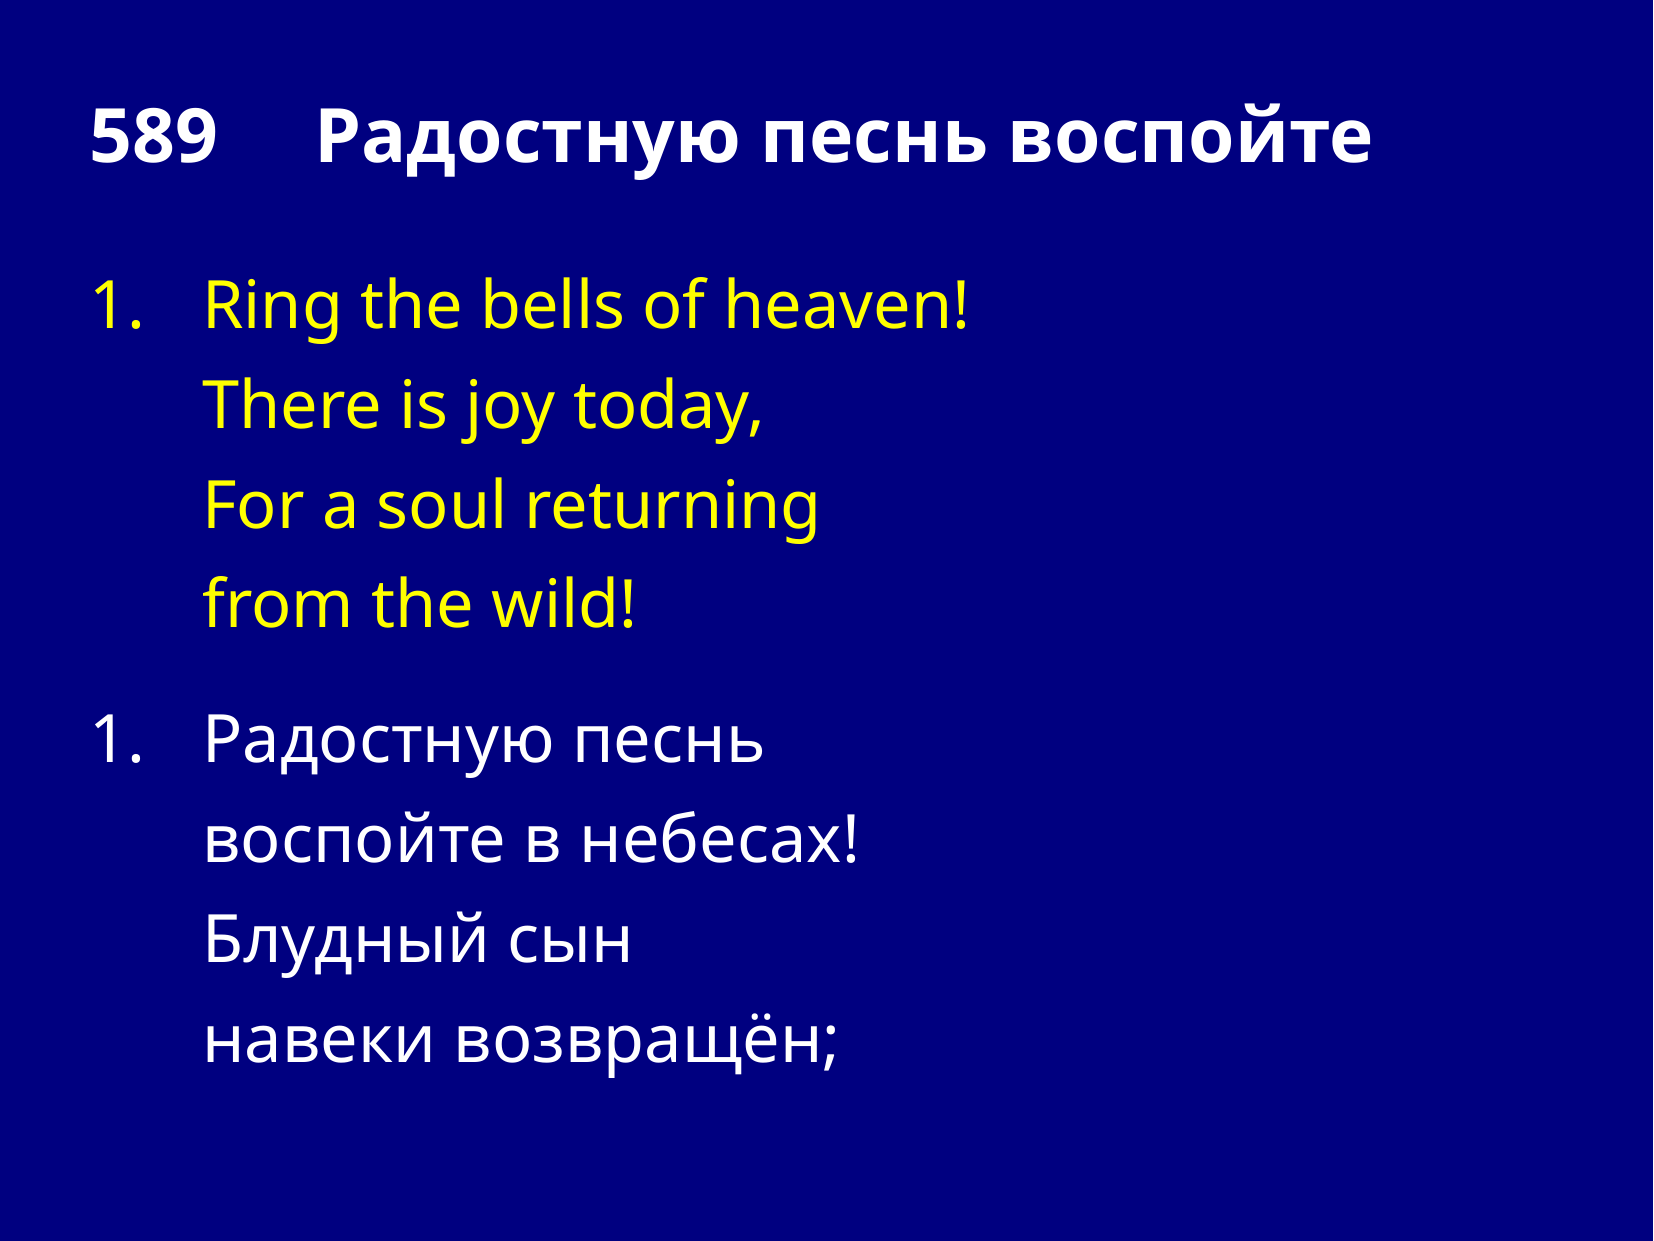

589	Радостную песнь воспойте
1.	Ring the bells of heaven!
	There is joy today,
	For a soul returning
	from the wild!
1.	Радостную песнь
	воспойте в небесах!
	Блудный сын
	навеки возвращён;